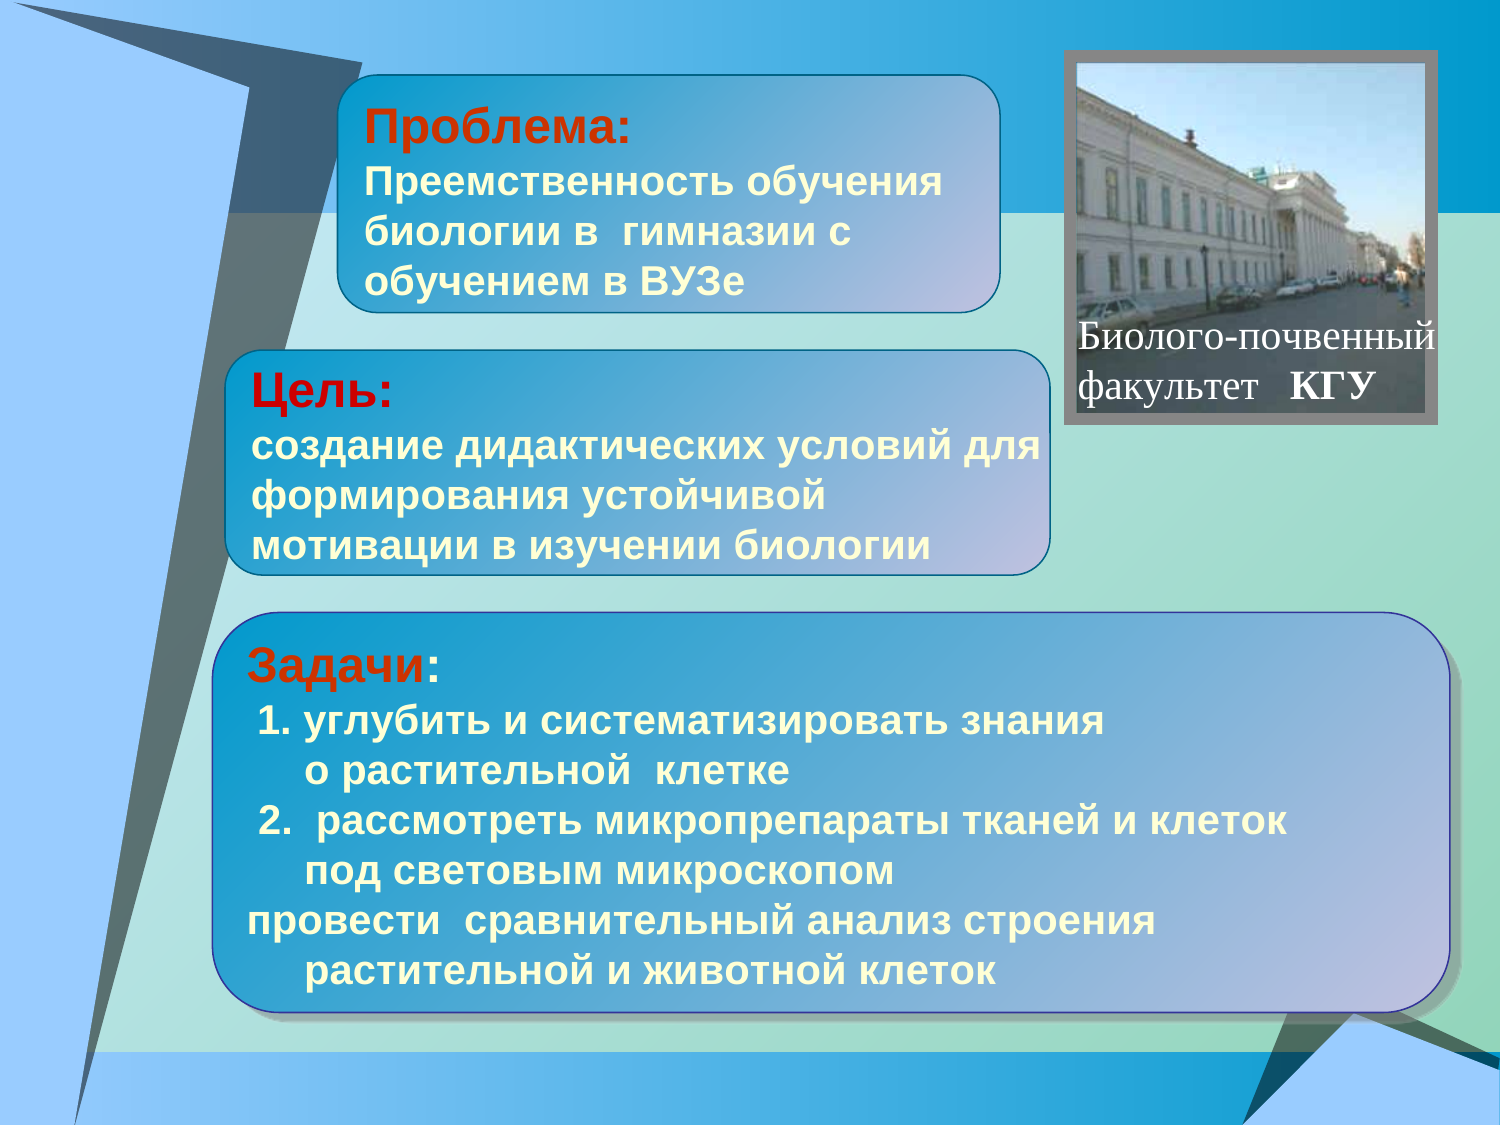

Проблема:
Преемственность обучения
биологии в гимназии с
обучением в ВУЗе
Биолого-почвенный
факультет
Цель:
создание дидактических условий для
формирования устойчивой
мотивации в изучении биологии
КГУ
Задачи:
 1. углубить и систематизировать знания
 о растительной клетке
 2. рассмотреть микропрепараты тканей и клеток
 под световым микроскопом
провести сравнительный анализ строения
 растительной и животной клеток